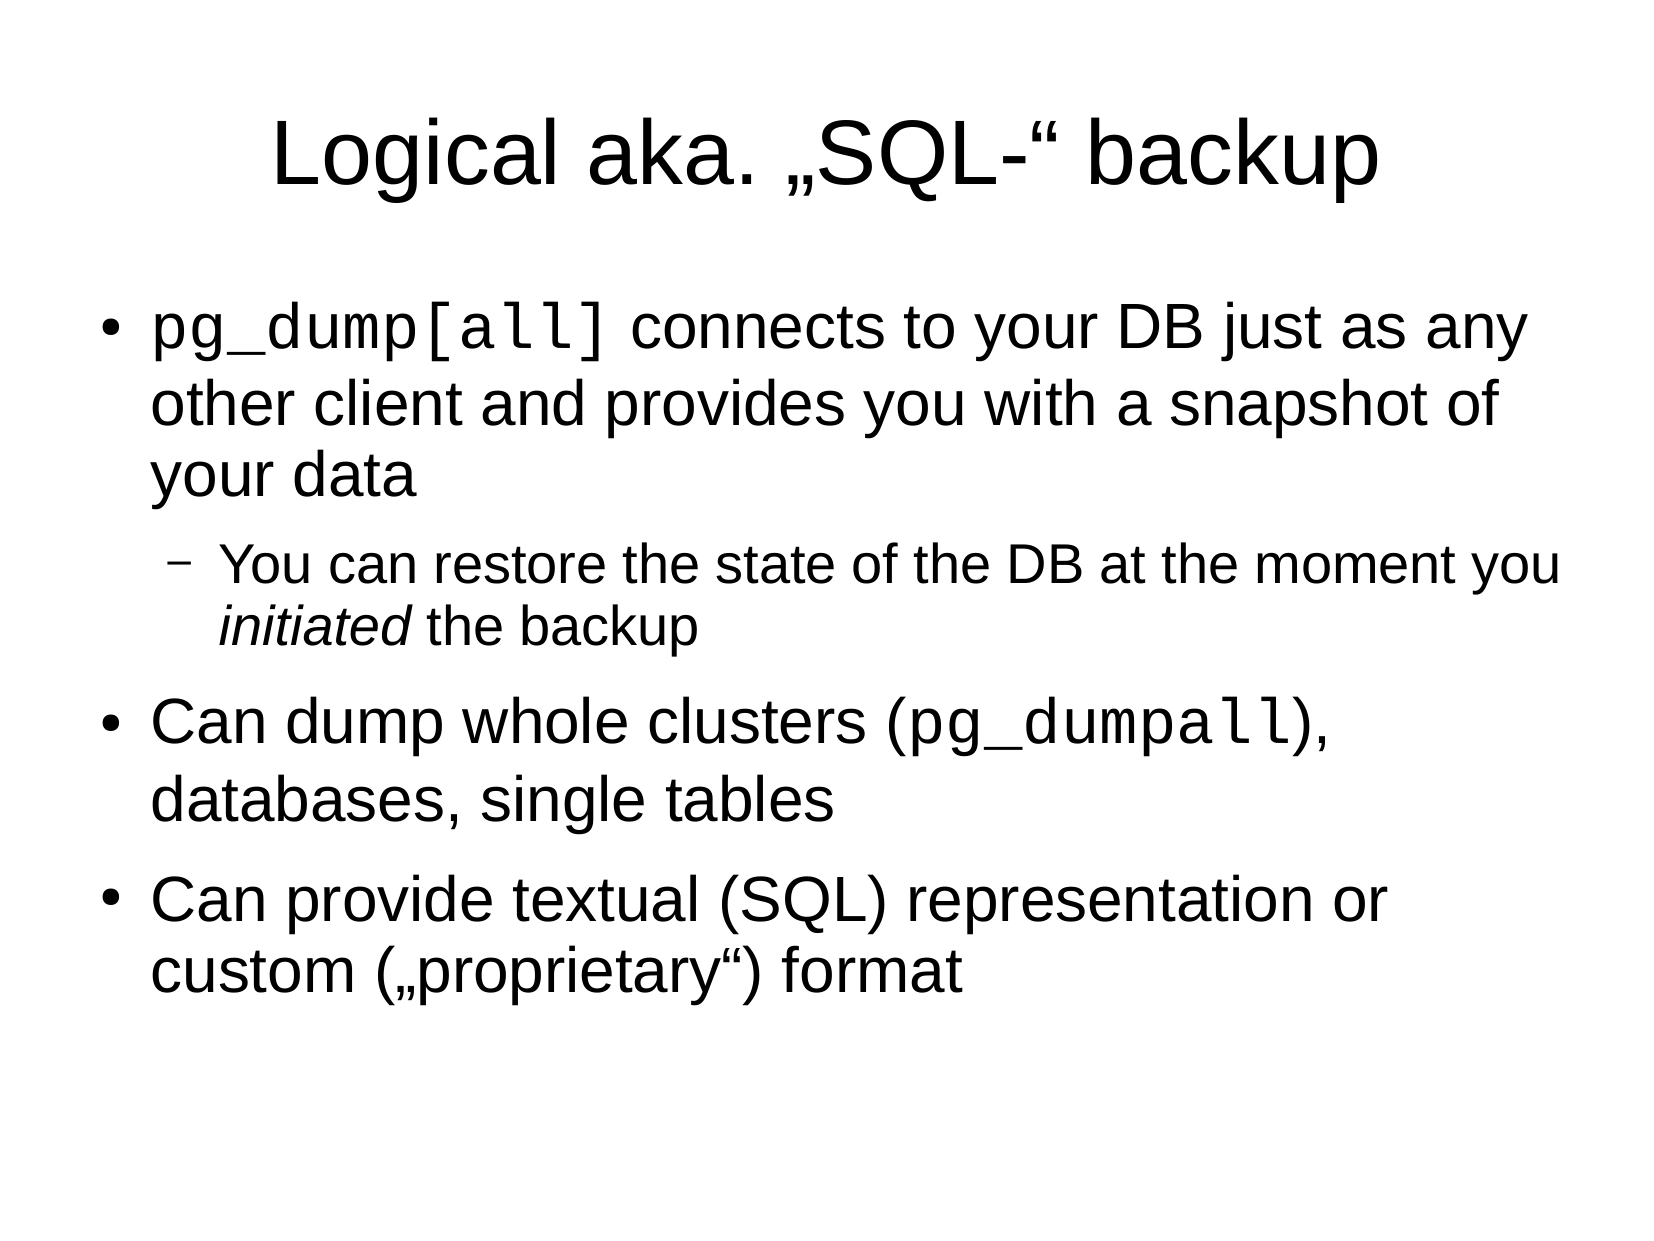

# Logical aka. „SQL-“ backup
pg_dump[all] connects to your DB just as any other client and provides you with a snapshot of your data
You can restore the state of the DB at the moment you initiated the backup
Can dump whole clusters (pg_dumpall), databases, single tables
Can provide textual (SQL) representation or custom („proprietary“) format